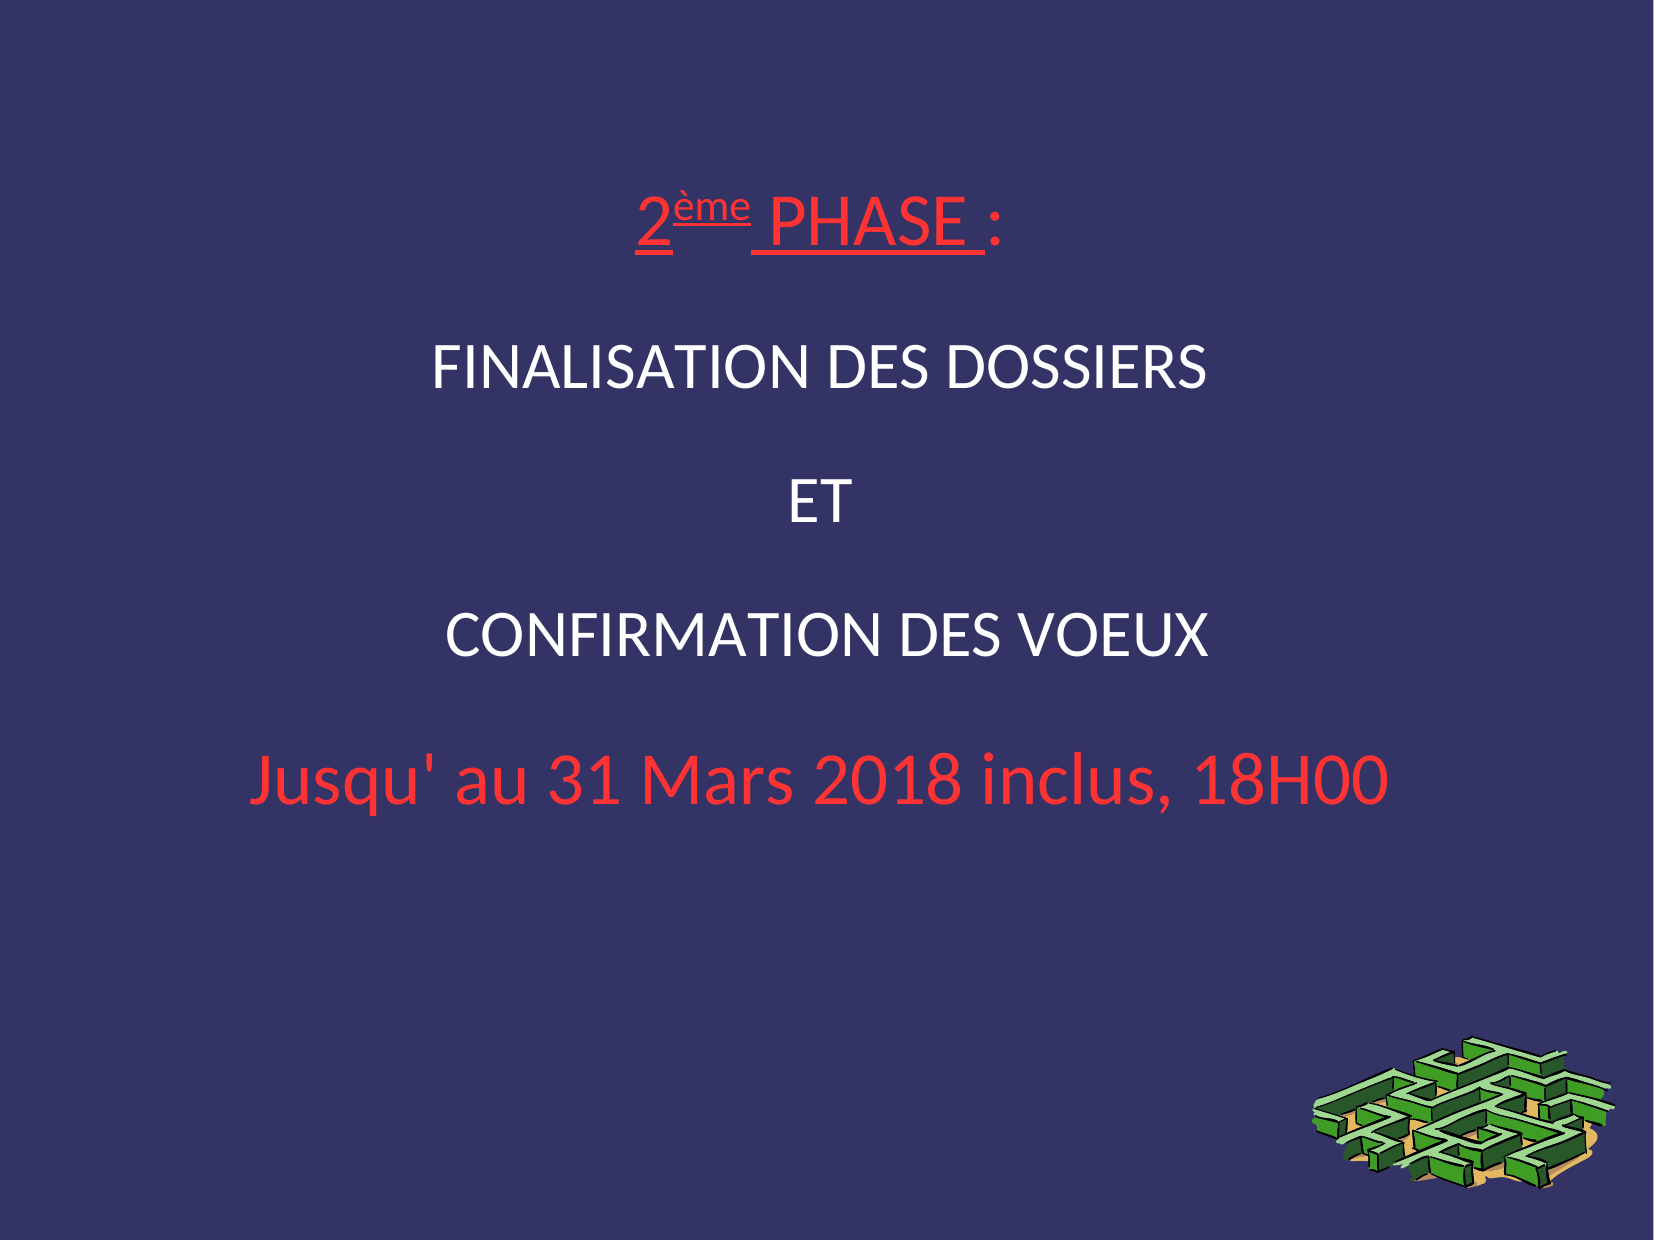

2ème PHASE :
FINALISATION DES DOSSIERS
ET
 CONFIRMATION DES VOEUX
Jusqu' au 31 Mars 2018 inclus, 18H00
#